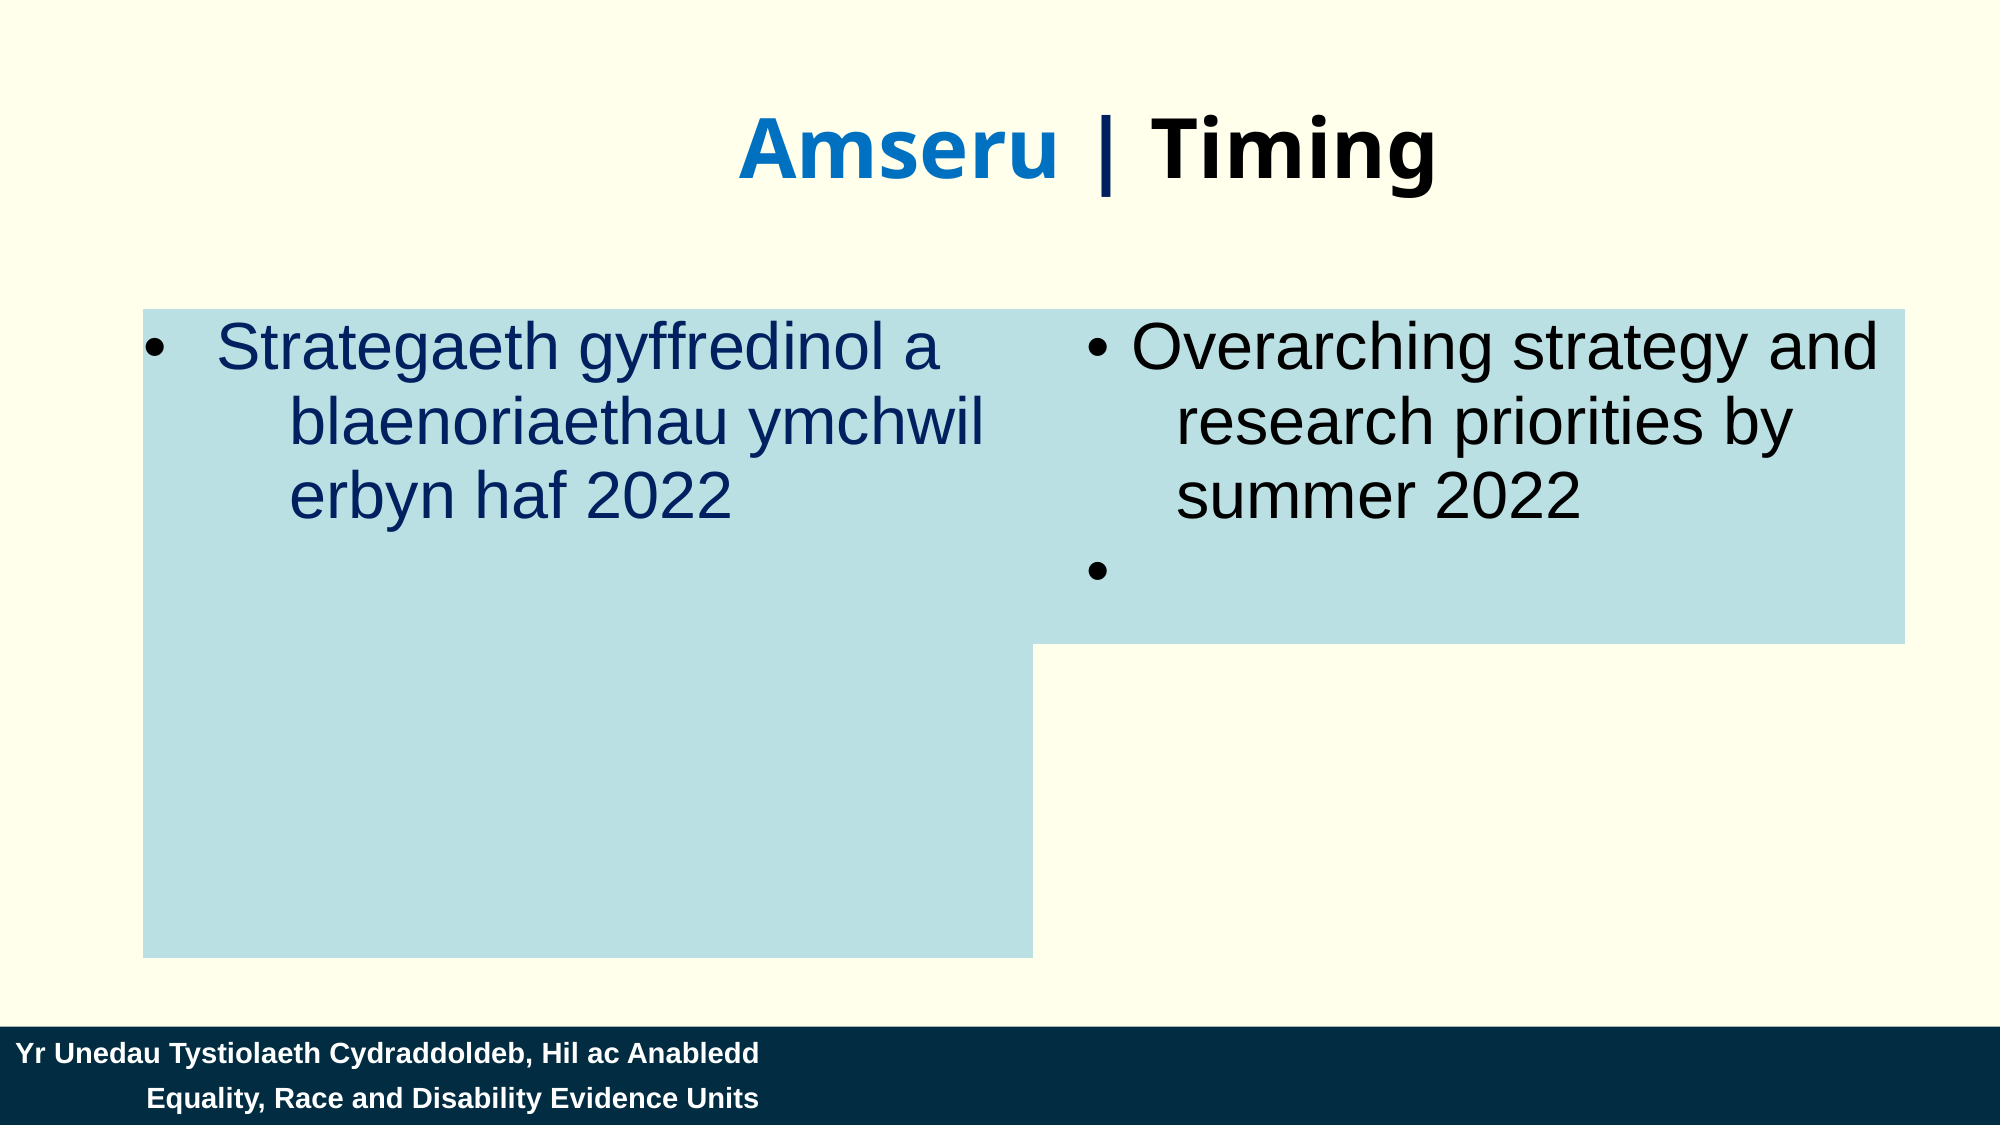

Amseru | Timing
| Strategaeth gyffredinol a blaenoriaethau ymchwil erbyn haf 2022 |
| --- |
| Overarching strategy and research priorities by summer 2022 |
| --- |
Yr Unedau Tystiolaeth Cydraddoldeb, Hil ac Anabledd
Equality, Race and Disability Evidence Units